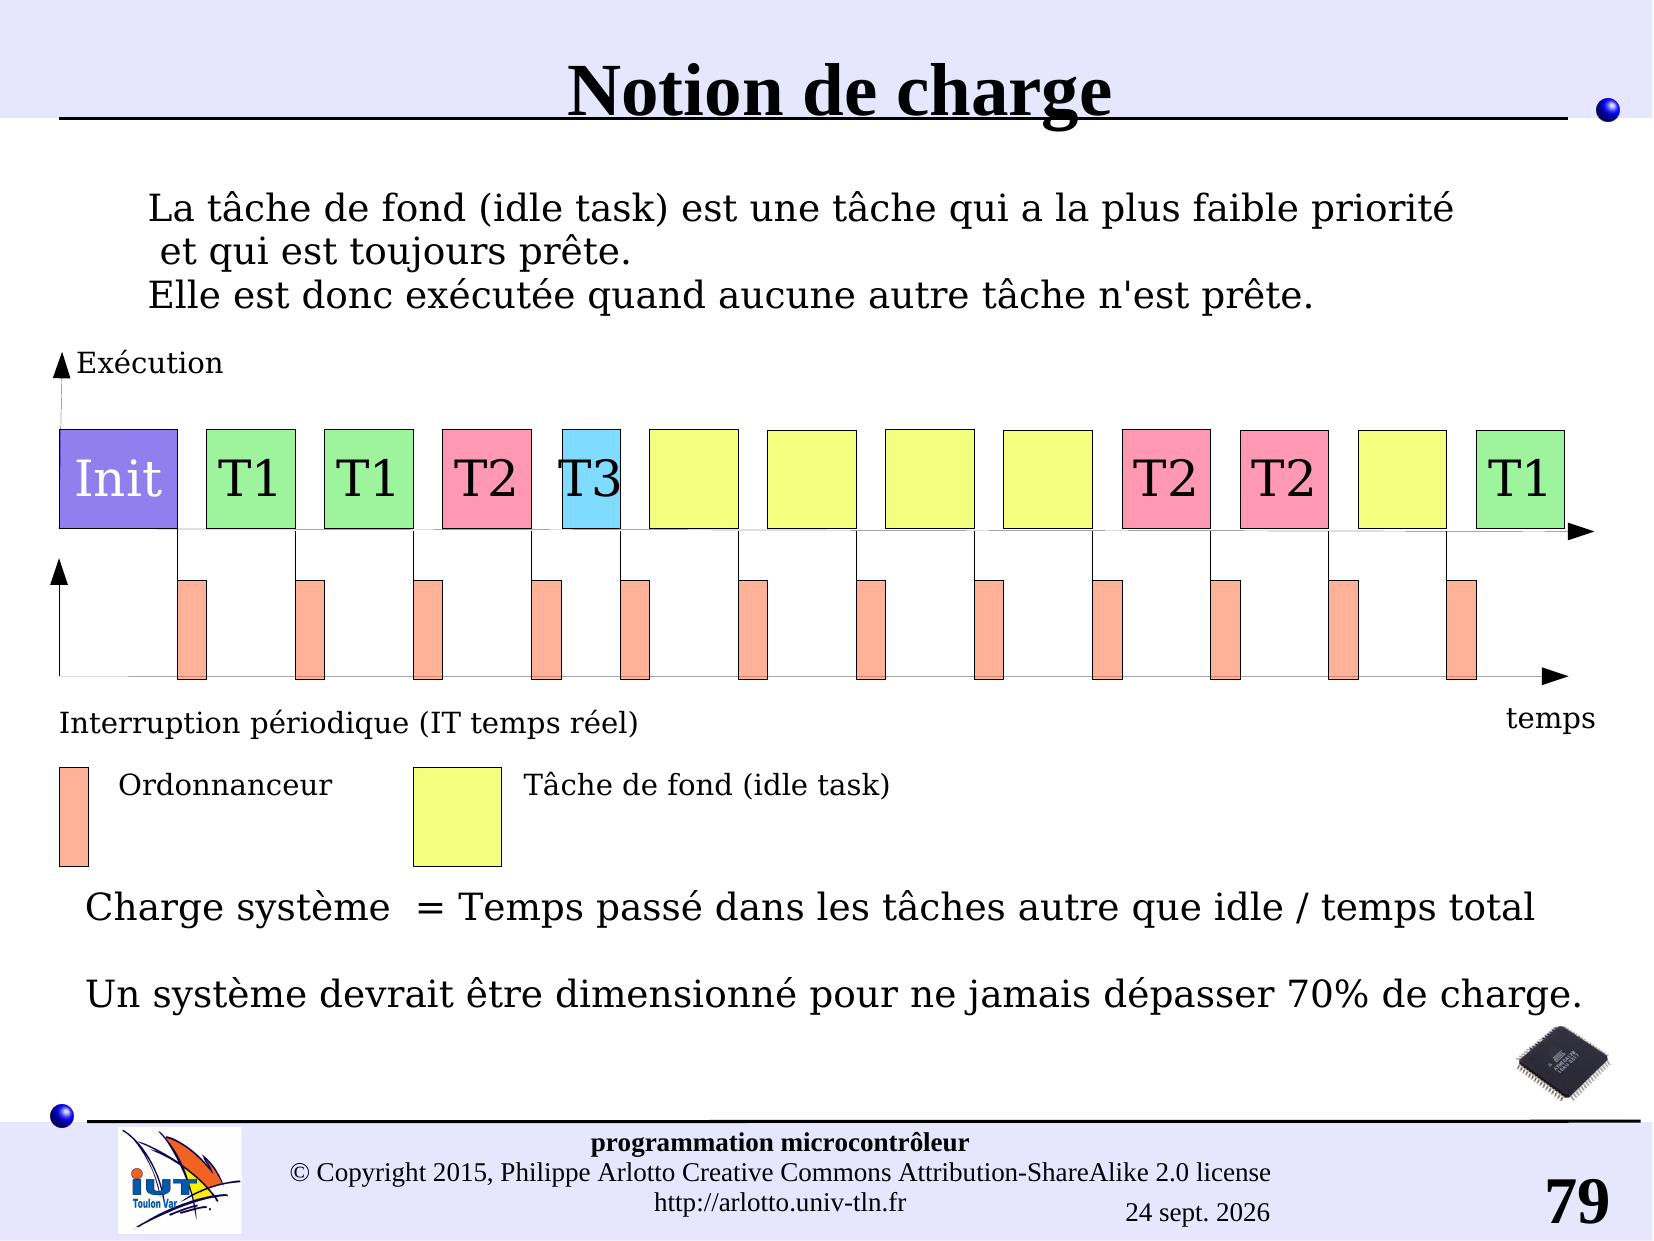

# Notion de charge
La tâche de fond (idle task) est une tâche qui a la plus faible priorité
 et qui est toujours prête.
Elle est donc exécutée quand aucune autre tâche n'est prête.
Exécution
Init
T1
T2
T3
T1
T2
T2
T1
temps
Interruption périodique (IT temps réel)
Ordonnanceur
Tâche de fond (idle task)
Charge système = Temps passé dans les tâches autre que idle / temps total
Un système devrait être dimensionné pour ne jamais dépasser 70% de charge.